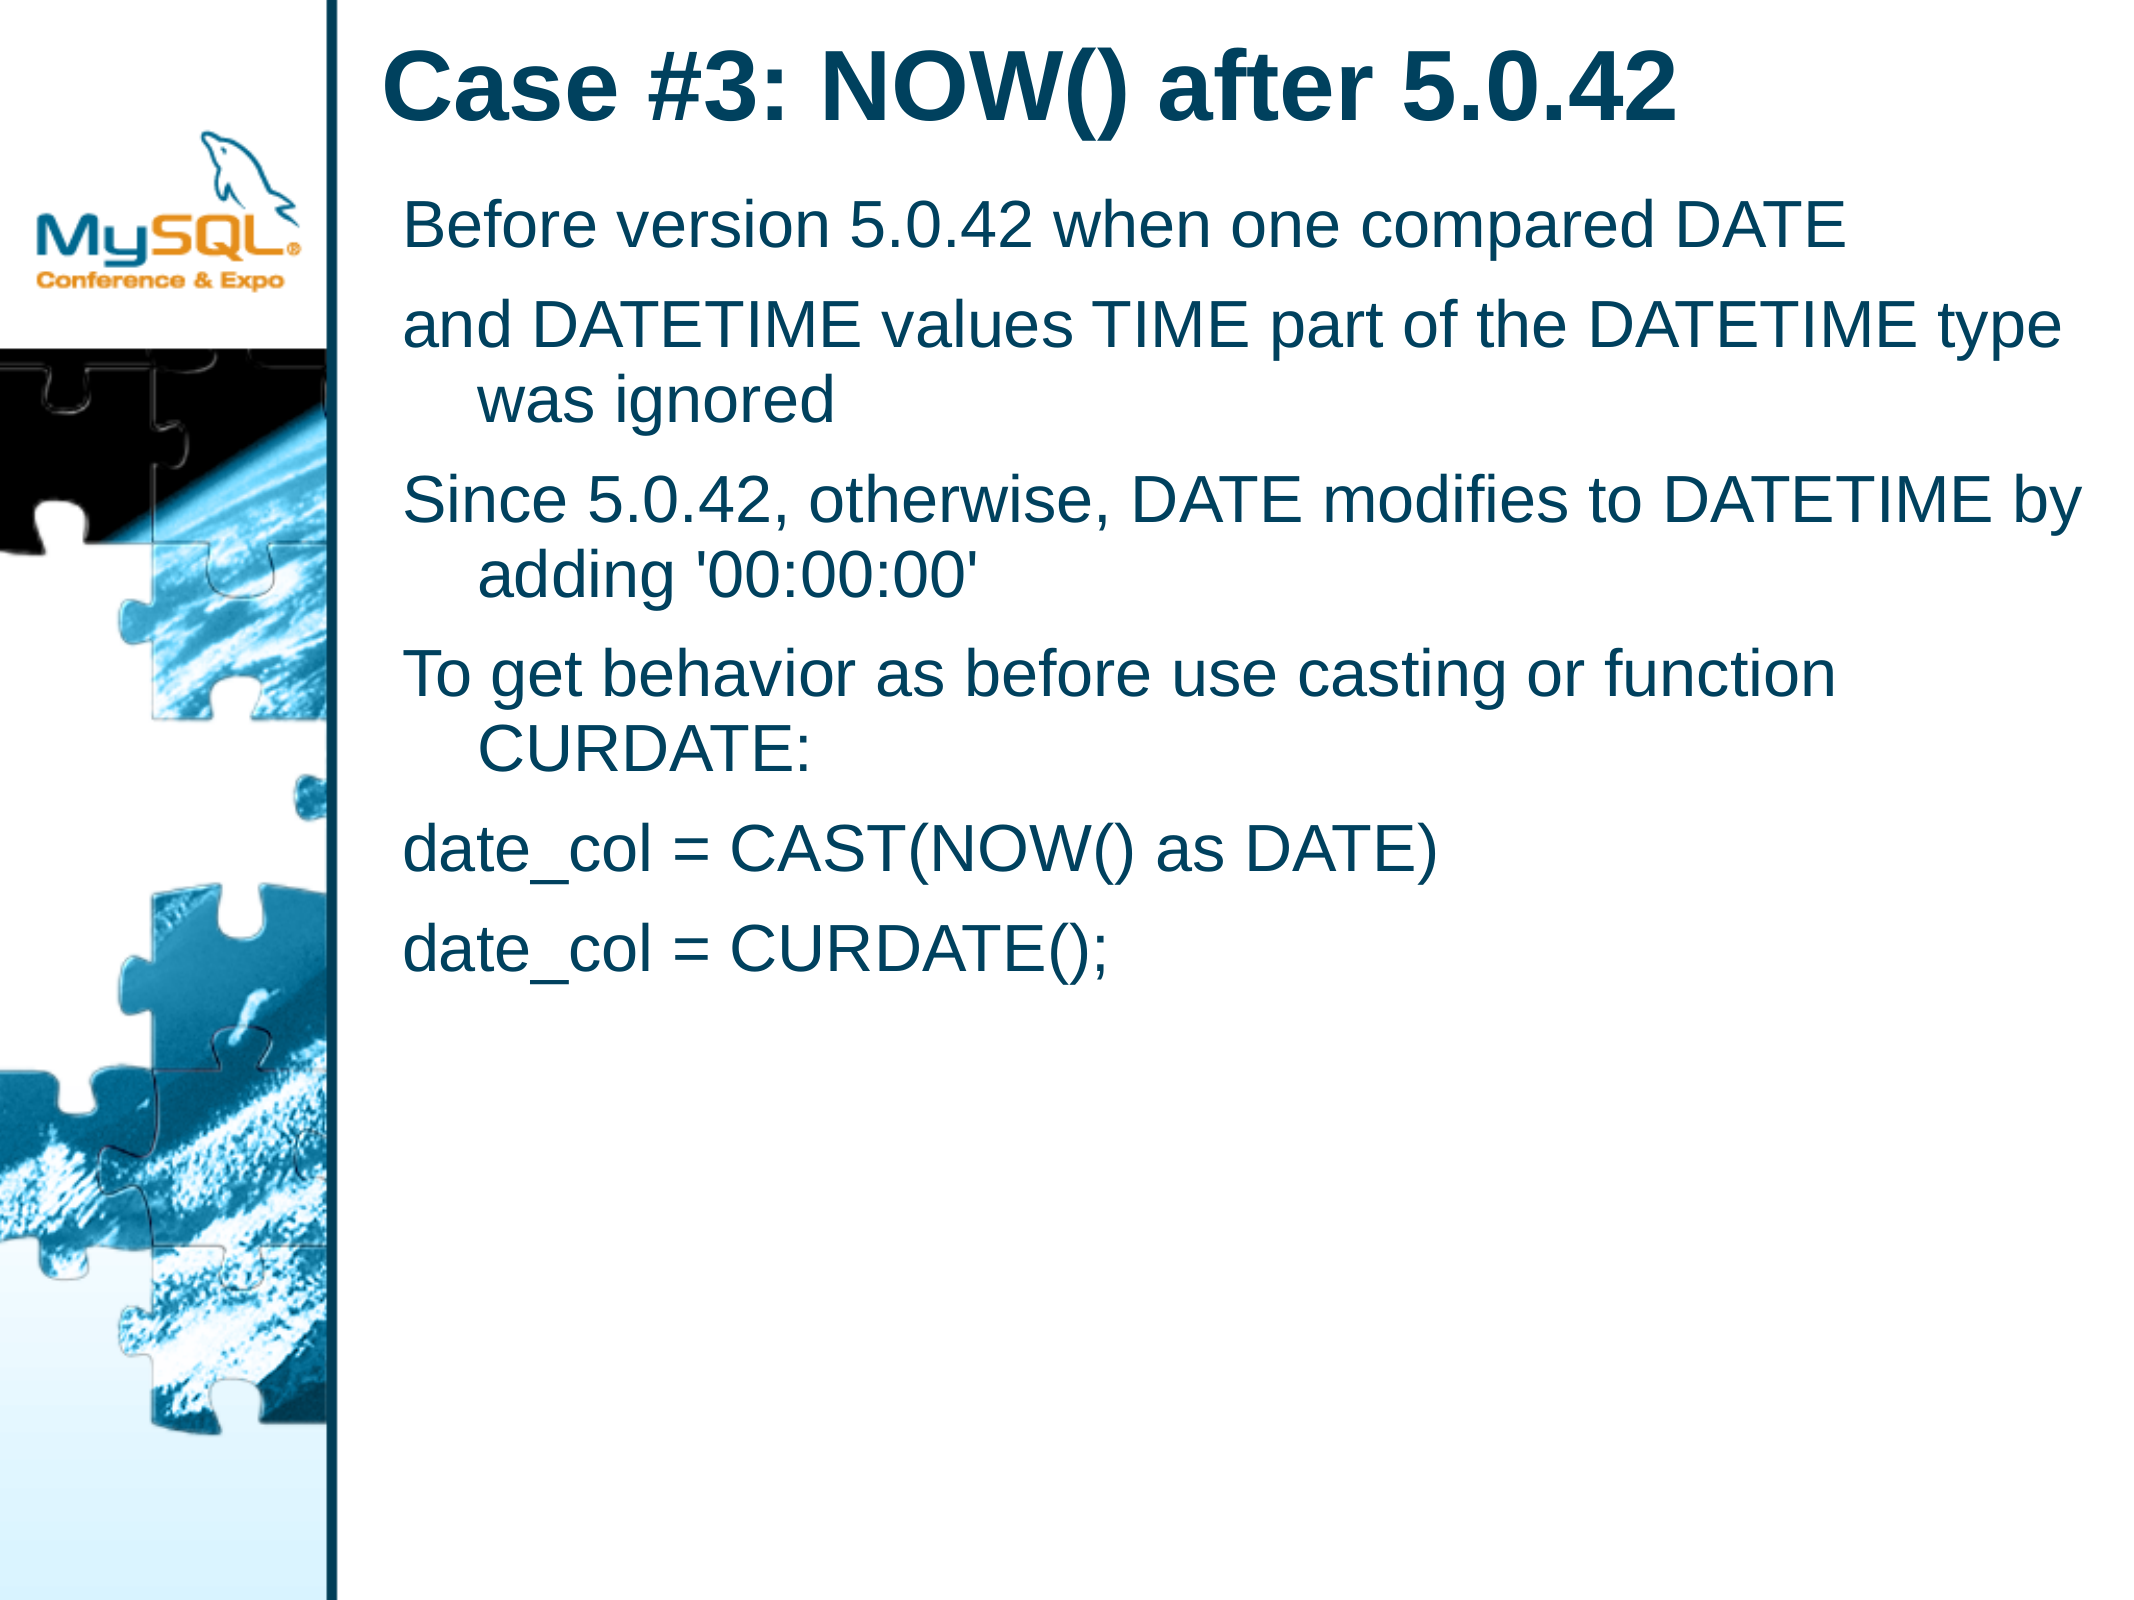

# Case #3: NOW() after 5.0.42
Before version 5.0.42 when one compared DATE
and DATETIME values TIME part of the DATETIME type was ignored
Since 5.0.42, otherwise, DATE modifies to DATETIME by adding '00:00:00'
To get behavior as before use casting or function CURDATE:
date_col = CAST(NOW() as DATE)
date_col = CURDATE();